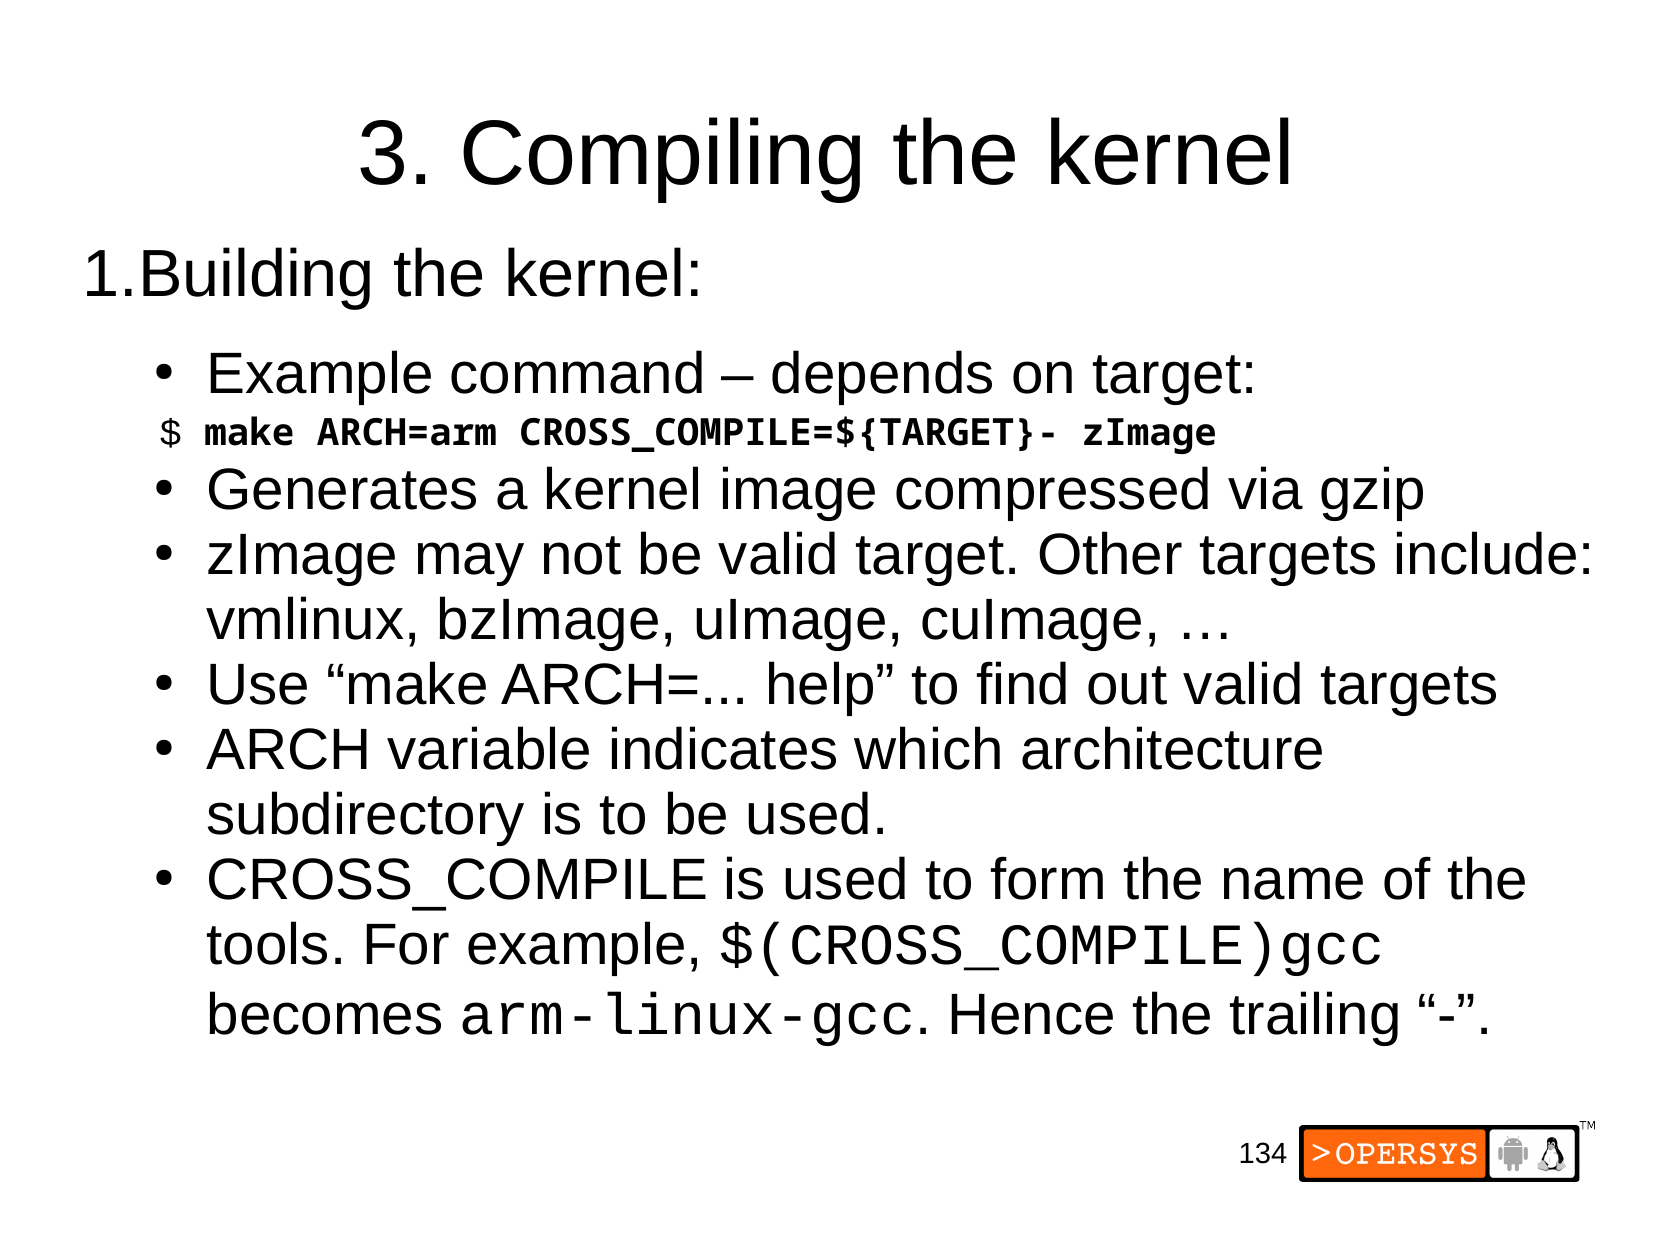

# 3. Compiling the kernel
Building the kernel:
Example command – depends on target:
$ make ARCH=arm CROSS_COMPILE=${TARGET}- zImage
Generates a kernel image compressed via gzip
zImage may not be valid target. Other targets include: vmlinux, bzImage, uImage, cuImage, …
Use “make ARCH=... help” to find out valid targets
ARCH variable indicates which architecture subdirectory is to be used.
CROSS_COMPILE is used to form the name of the tools. For example, $(CROSS_COMPILE)gcc becomes arm-linux-gcc. Hence the trailing “-”.